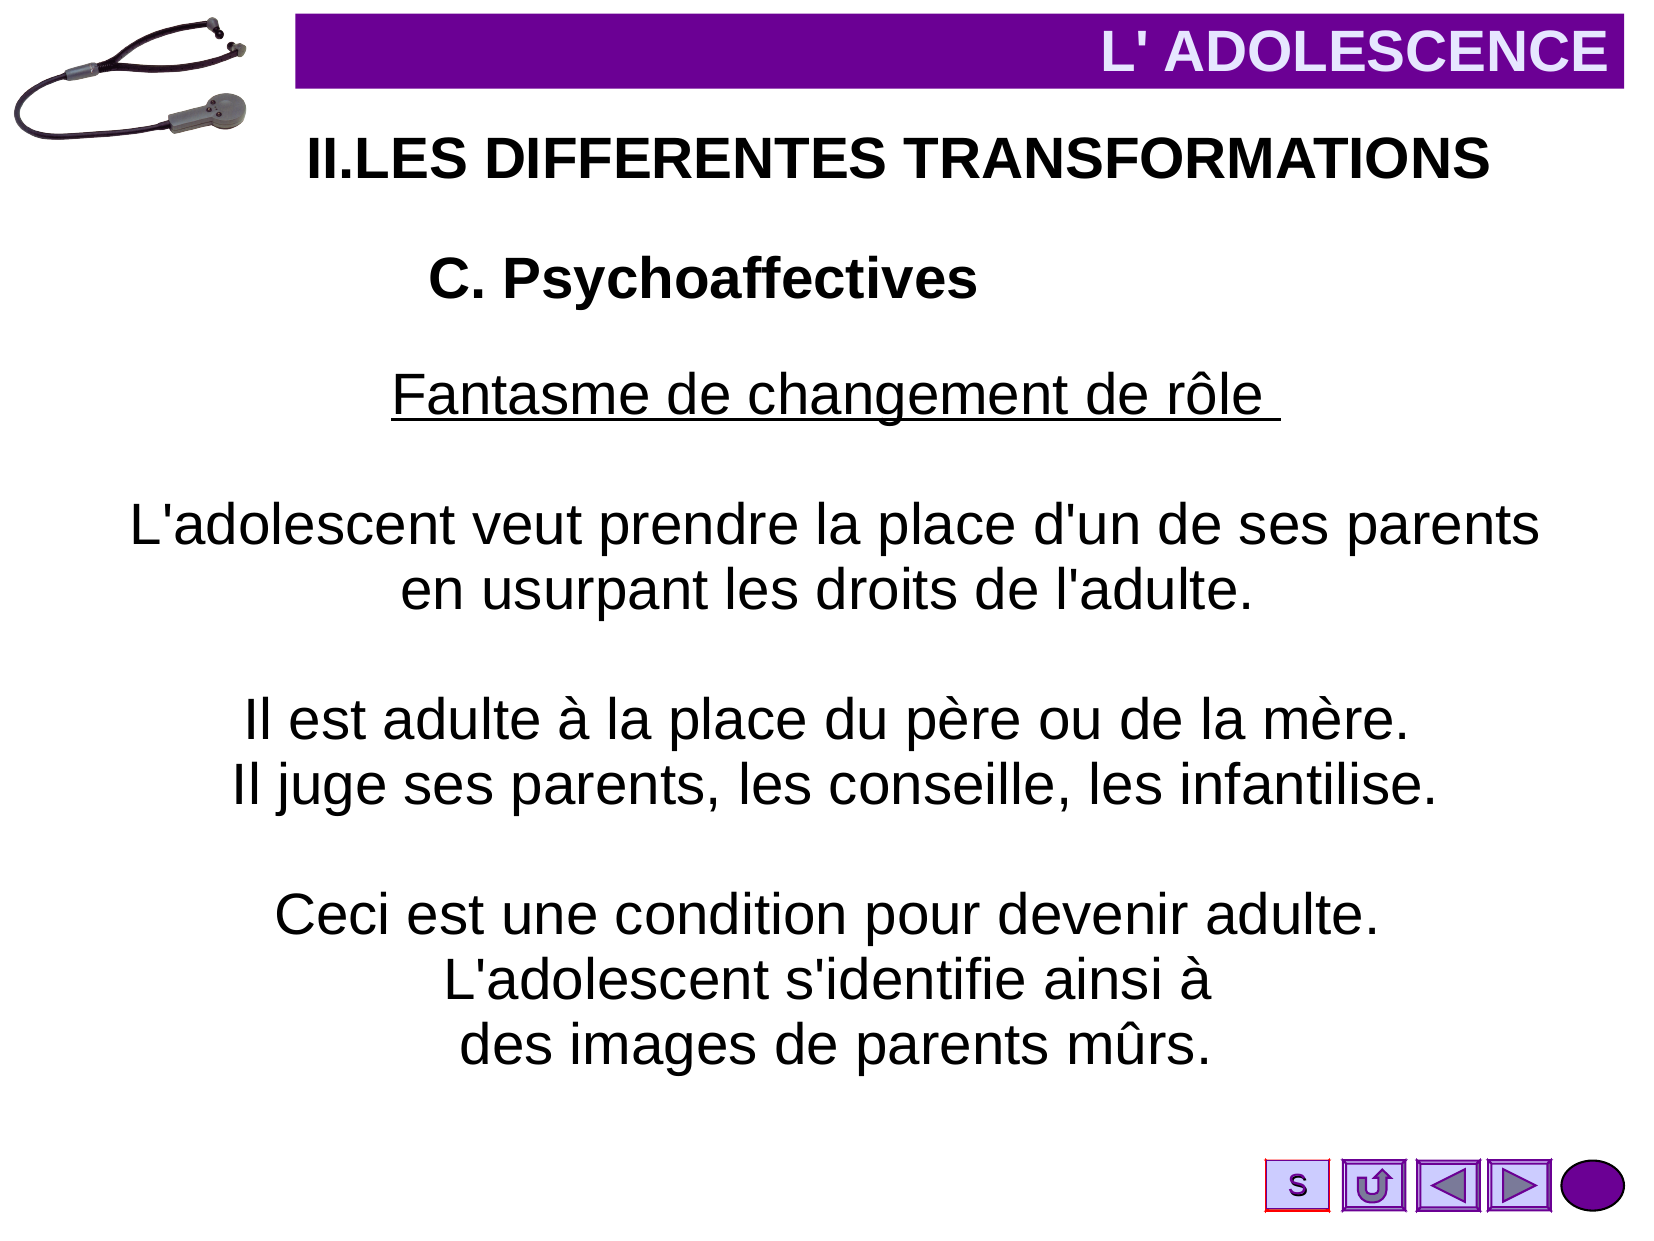

L' ADOLESCENCE
II.LES DIFFERENTES TRANSFORMATIONS
C. Psychoaffectives
Fantasme de changement de rôle
L'adolescent veut prendre la place d'un de ses parents en usurpant les droits de l'adulte.
Il est adulte à la place du père ou de la mère.
Il juge ses parents, les conseille, les infantilise.
Ceci est une condition pour devenir adulte.
L'adolescent s'identifie ainsi à
des images de parents mûrs.